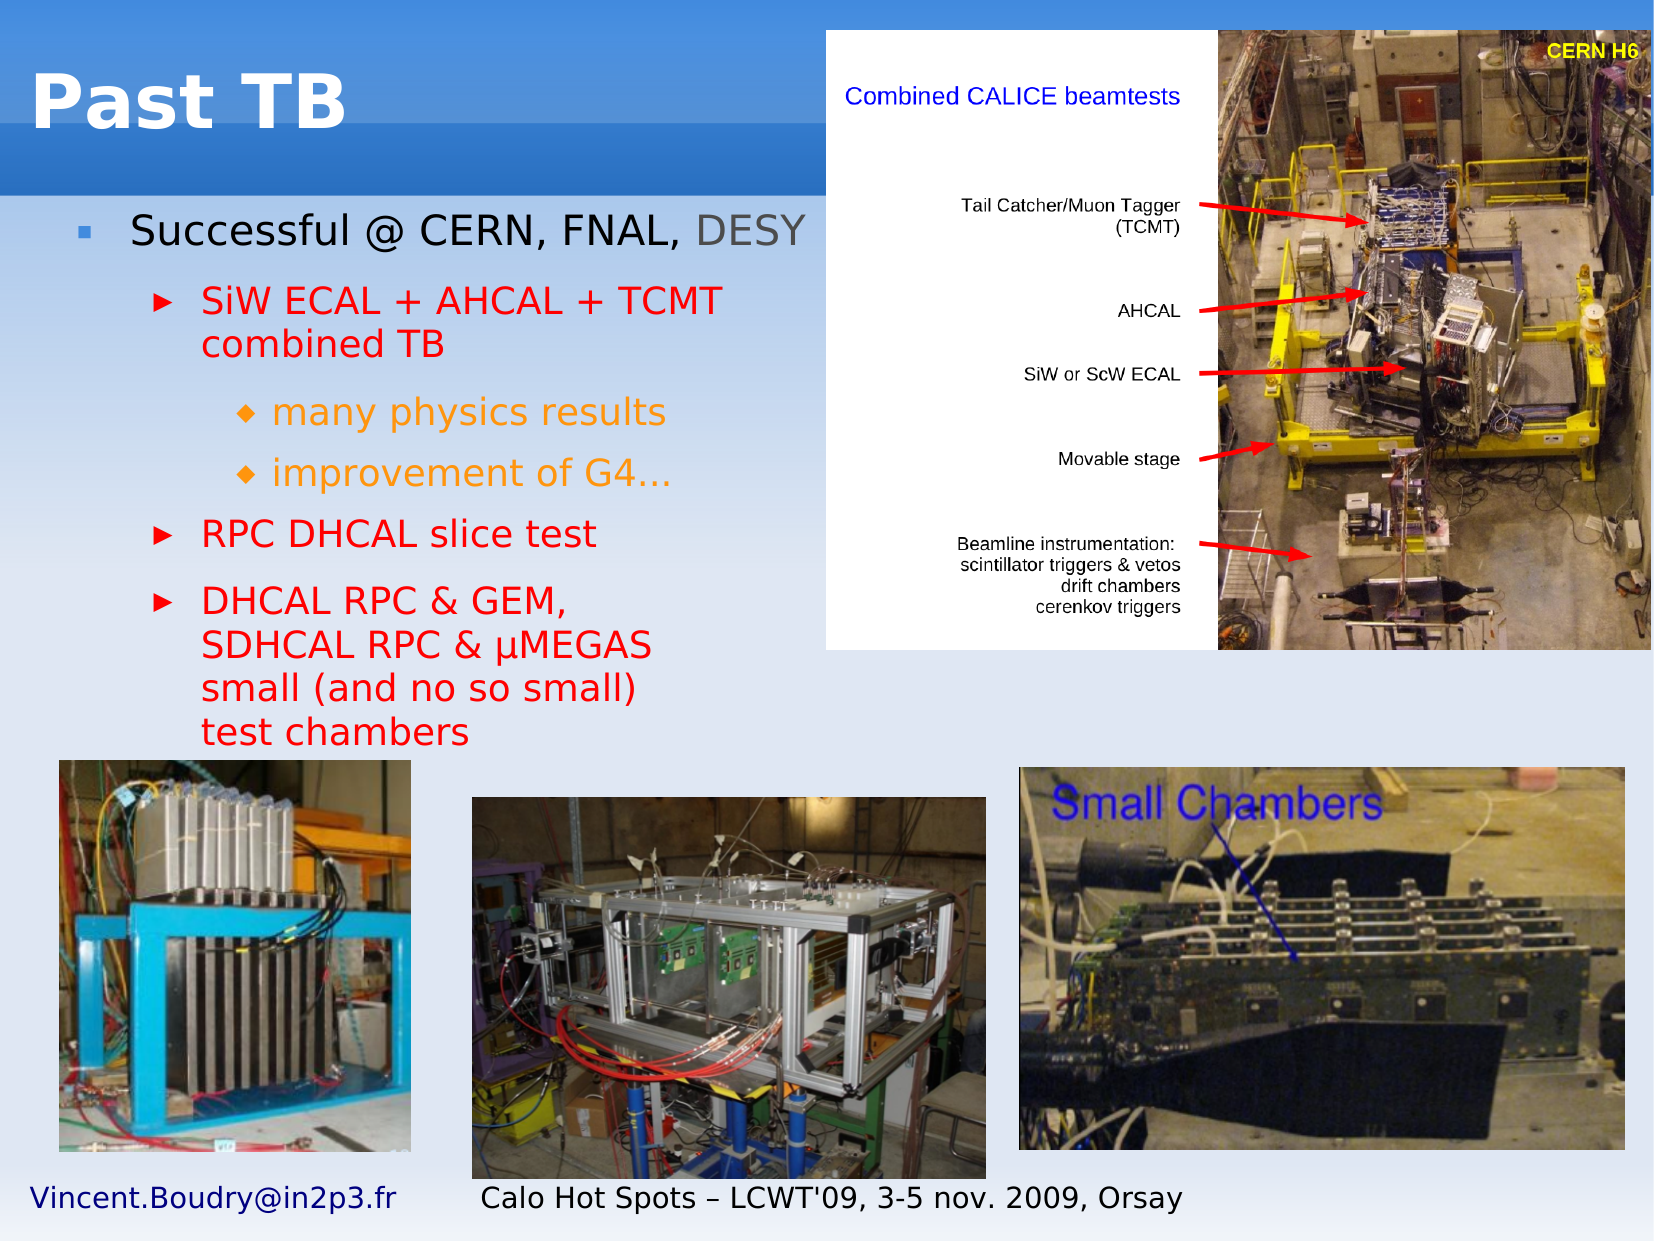

# Past TB
Successful @ CERN, FNAL, DESY
SiW ECAL + AHCAL + TCMT
combined TB
many physics results
improvement of G4...
RPC DHCAL slice test
DHCAL RPC & GEM,
SDHCAL RPC & μMEGAS
small (and no so small)
test chambers
Calo Hot Spots – LCWT'09, 3-5 nov. 2009, Orsay